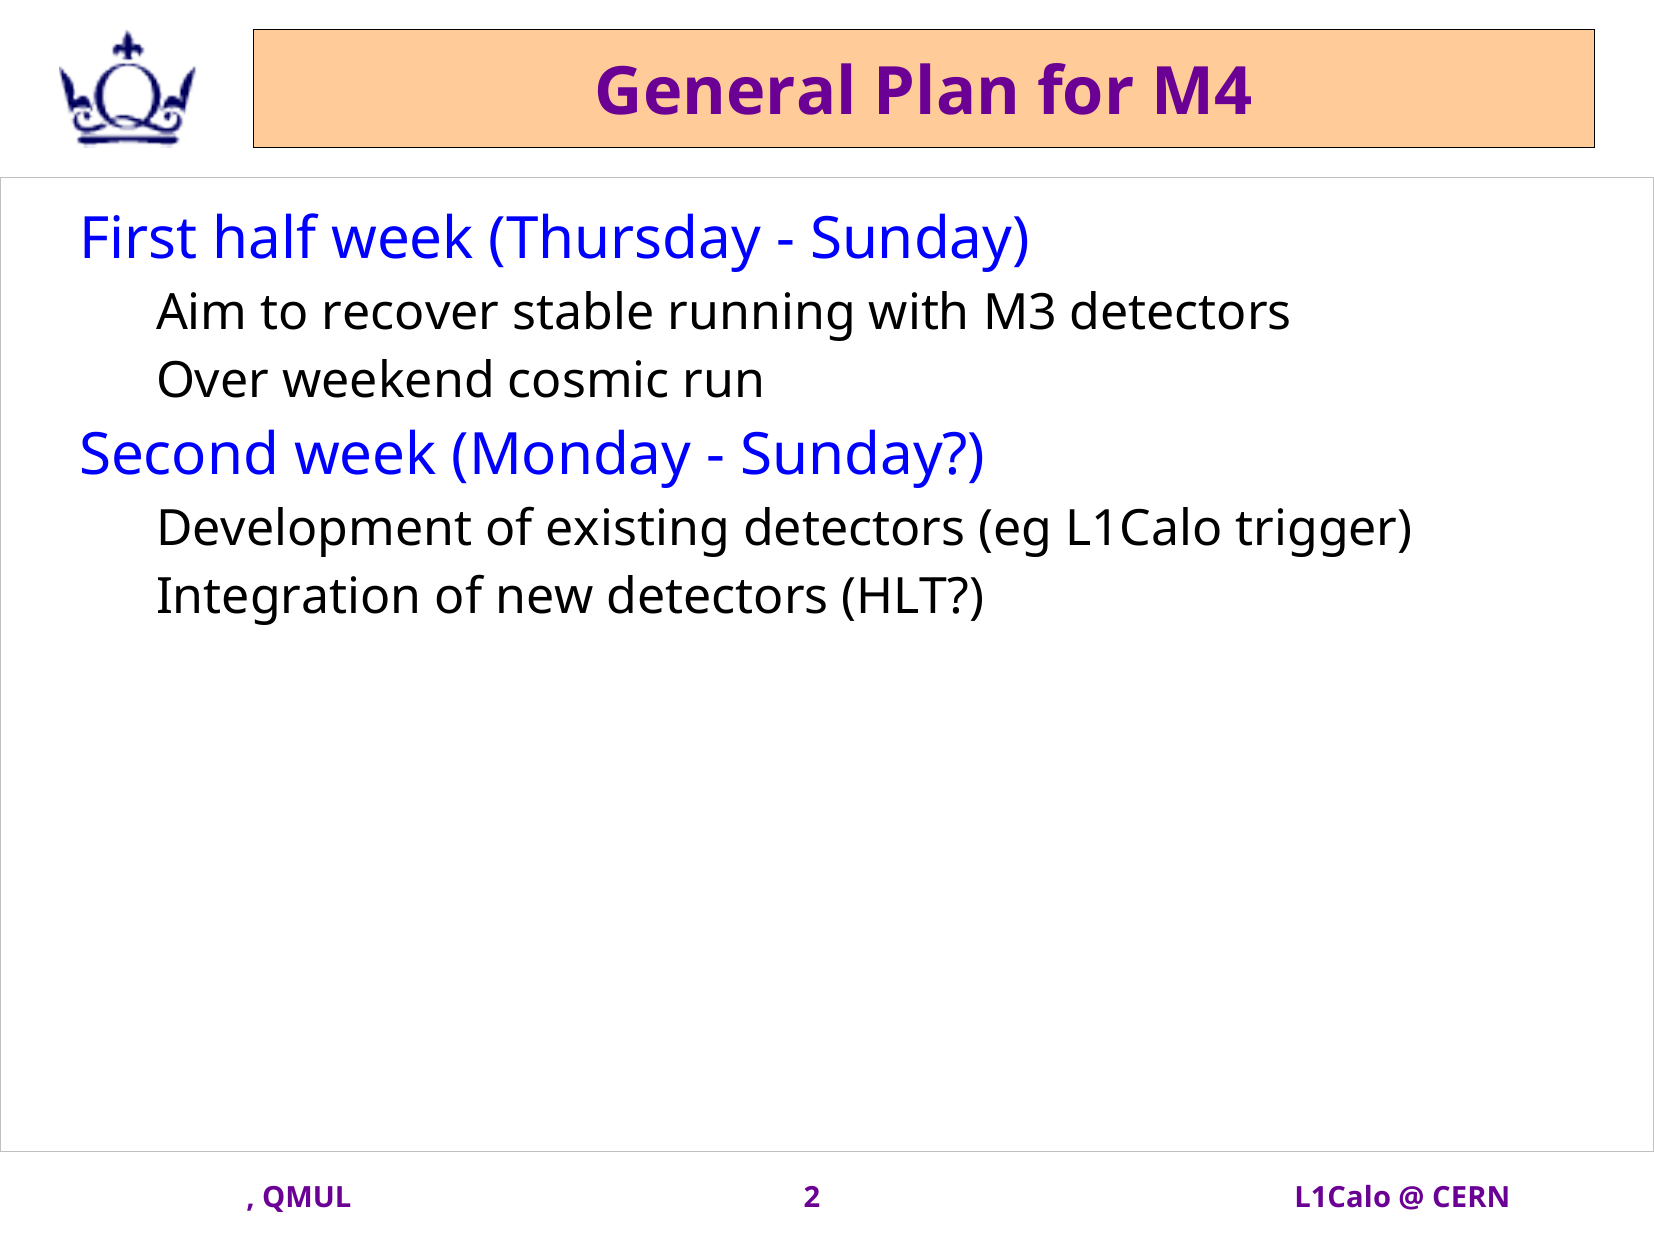

# General Plan for M4
First half week (Thursday - Sunday)
Aim to recover stable running with M3 detectors
Over weekend cosmic run
Second week (Monday - Sunday?)
Development of existing detectors (eg L1Calo trigger)
Integration of new detectors (HLT?)